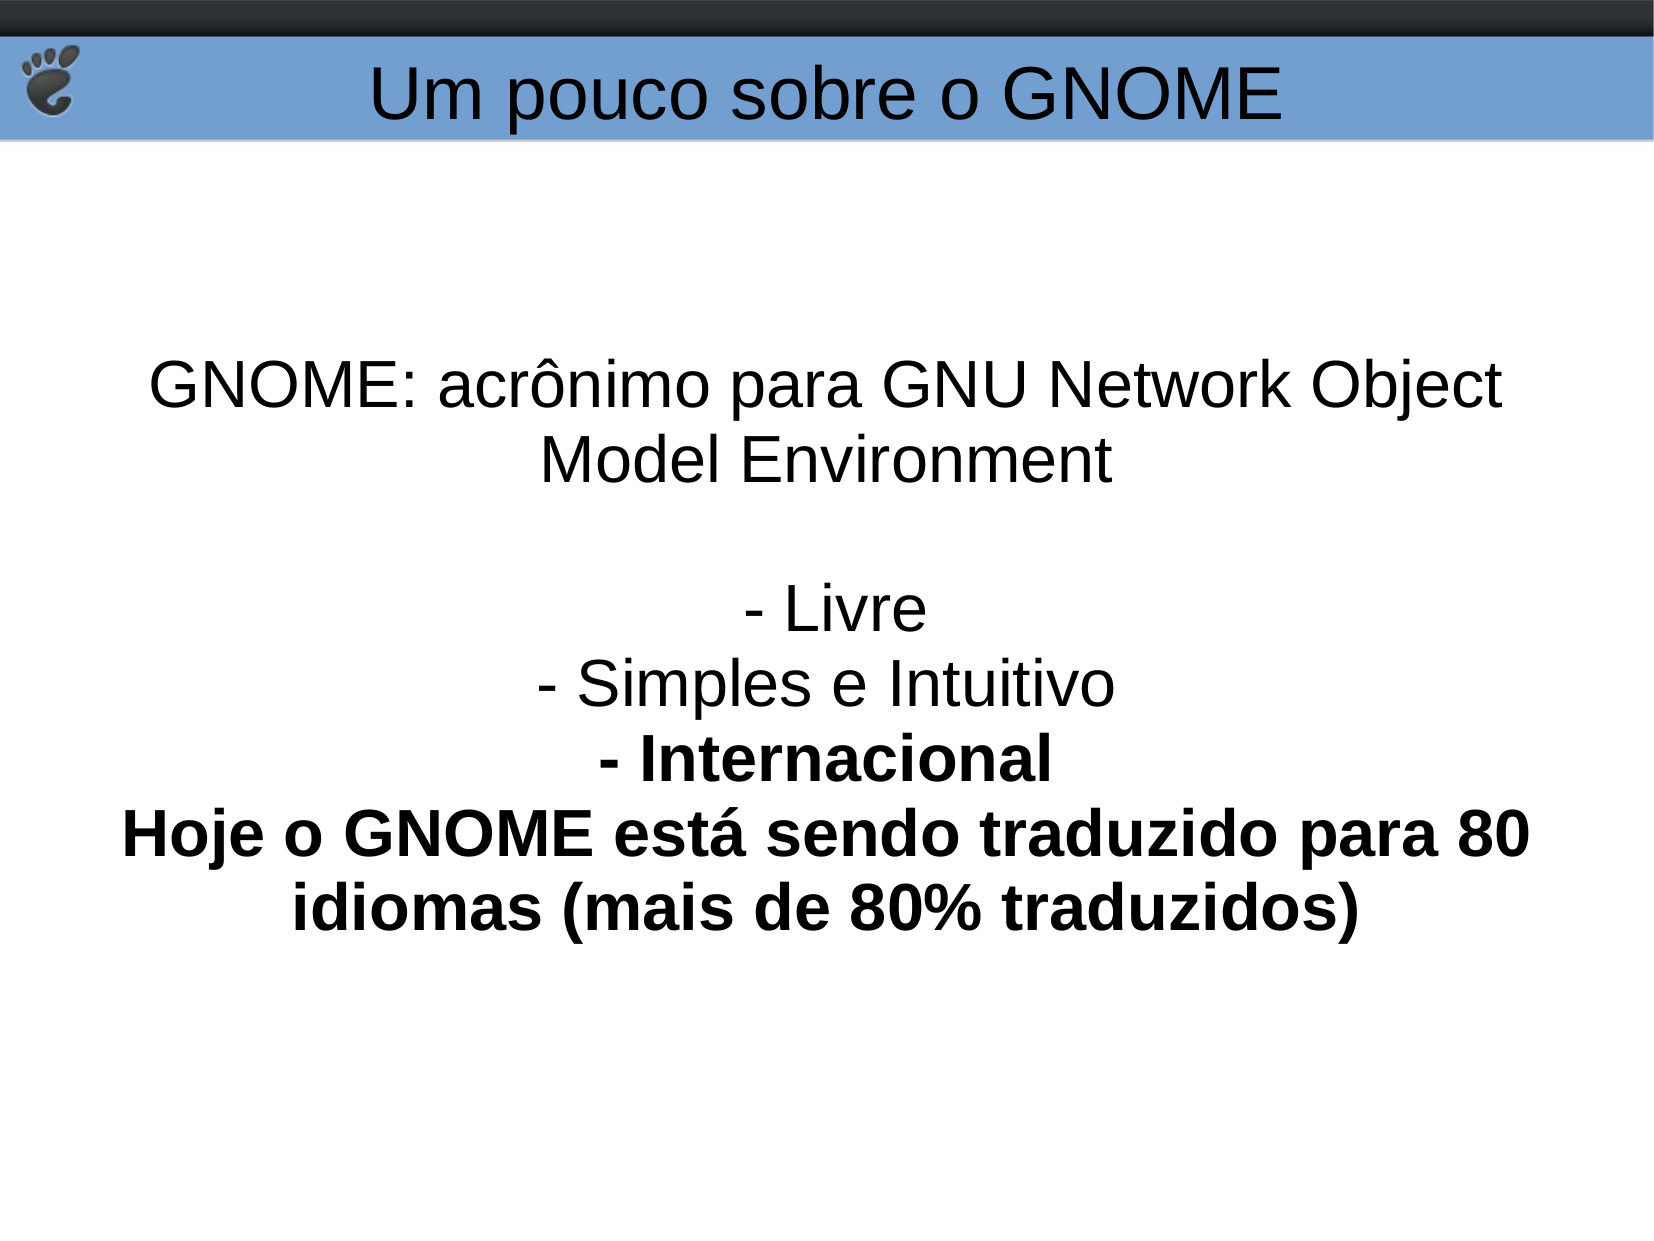

# Um pouco sobre o GNOME
GNOME: acrônimo para GNU Network Object Model Environment
 - Livre
- Simples e Intuitivo
- Internacional
Hoje o GNOME está sendo traduzido para 80 idiomas (mais de 80% traduzidos)